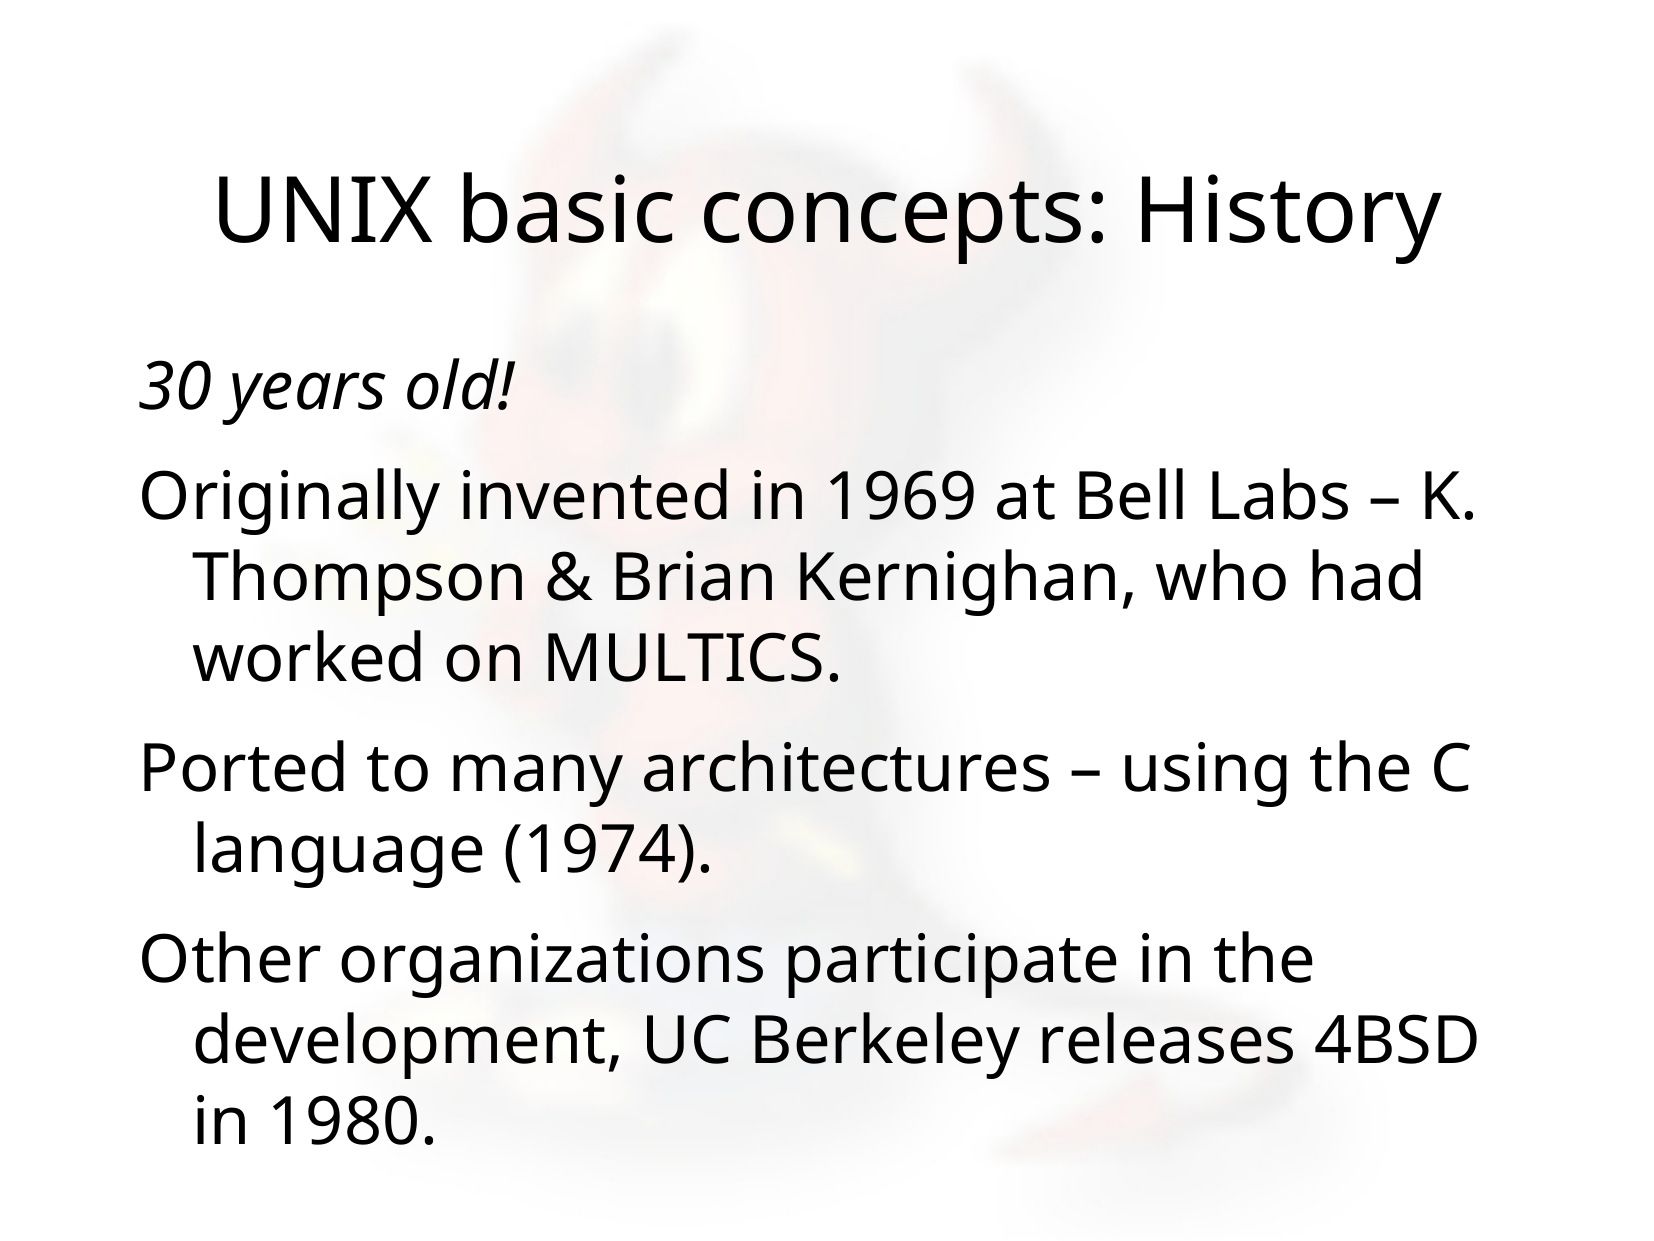

# UNIX basic concepts: History
30 years old!
Originally invented in 1969 at Bell Labs – K. Thompson & Brian Kernighan, who had worked on MULTICS.
Ported to many architectures – using the C language (1974).
Other organizations participate in the development, UC Berkeley releases 4BSD in 1980.